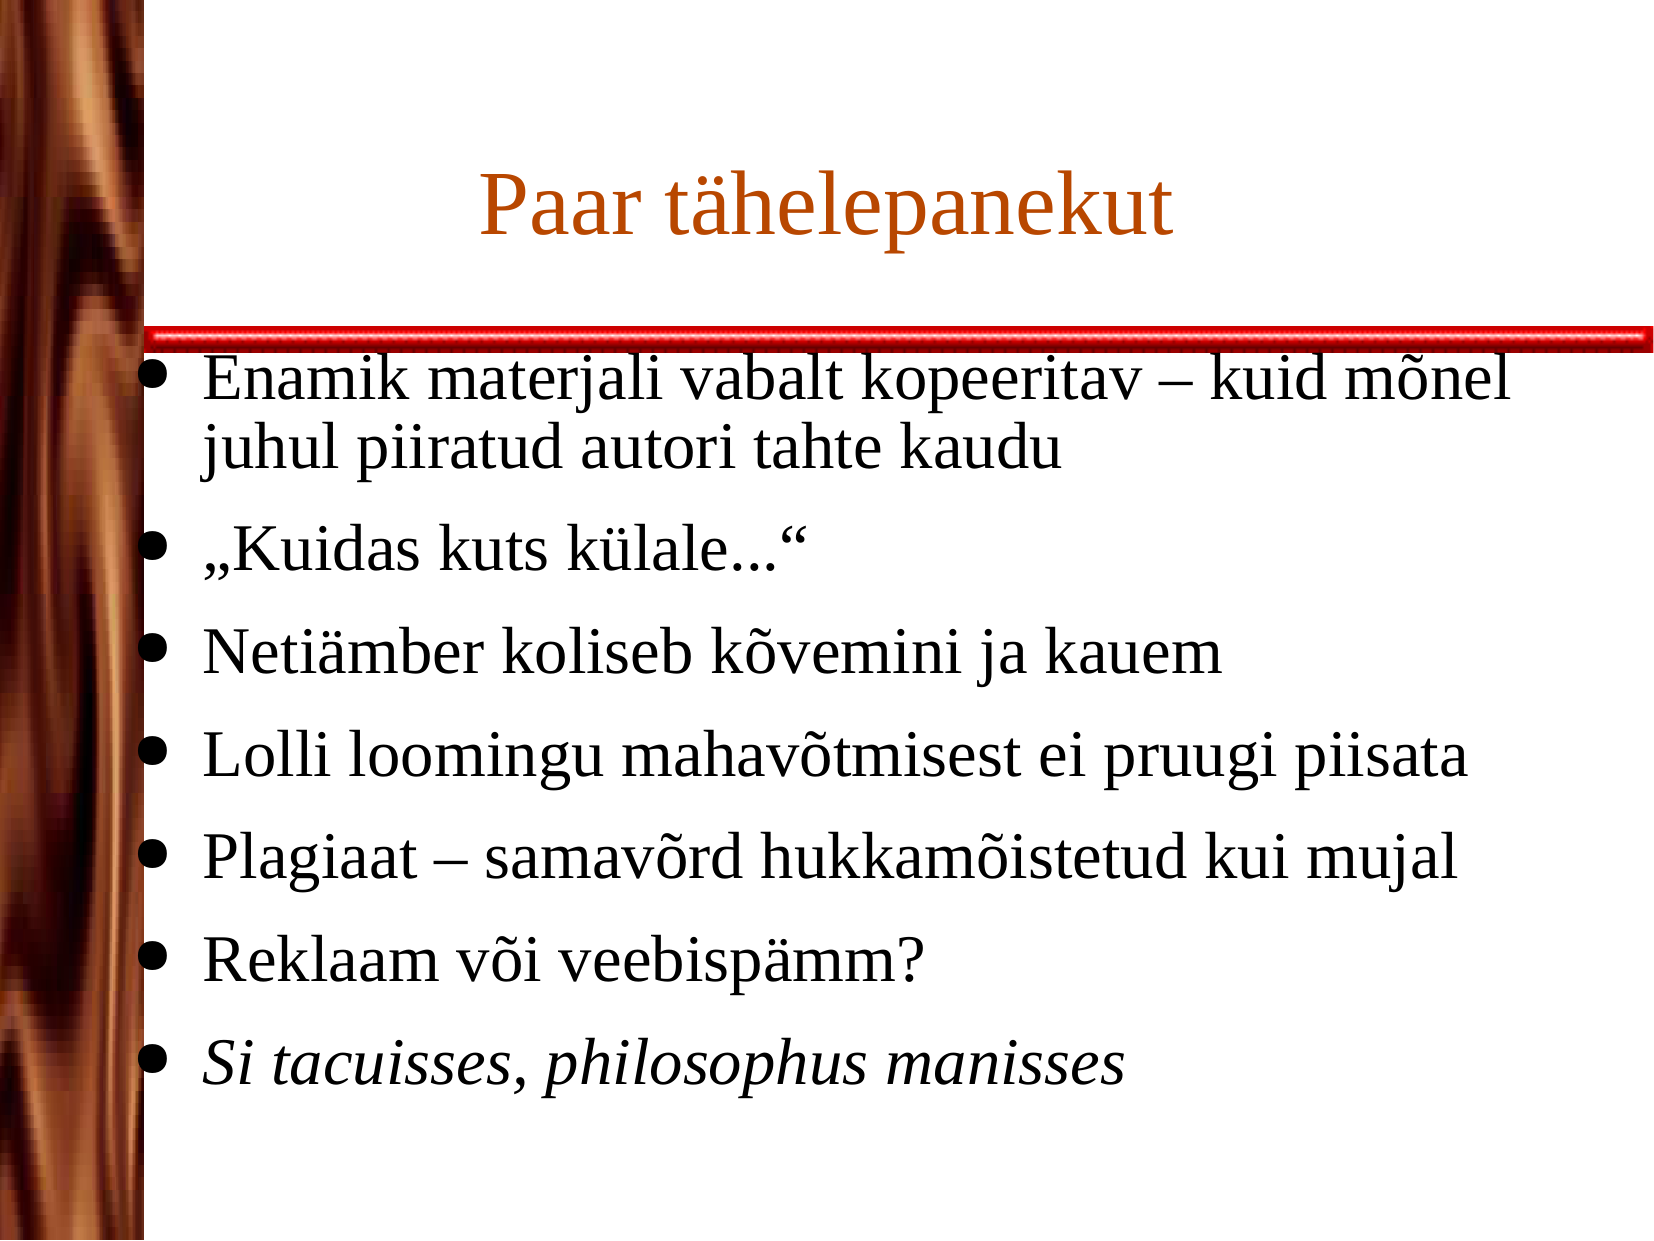

# Paar tähelepanekut
Enamik materjali vabalt kopeeritav – kuid mõnel juhul piiratud autori tahte kaudu
„Kuidas kuts külale...“
Netiämber koliseb kõvemini ja kauem
Lolli loomingu mahavõtmisest ei pruugi piisata
Plagiaat – samavõrd hukkamõistetud kui mujal
Reklaam või veebispämm?
Si tacuisses, philosophus manisses